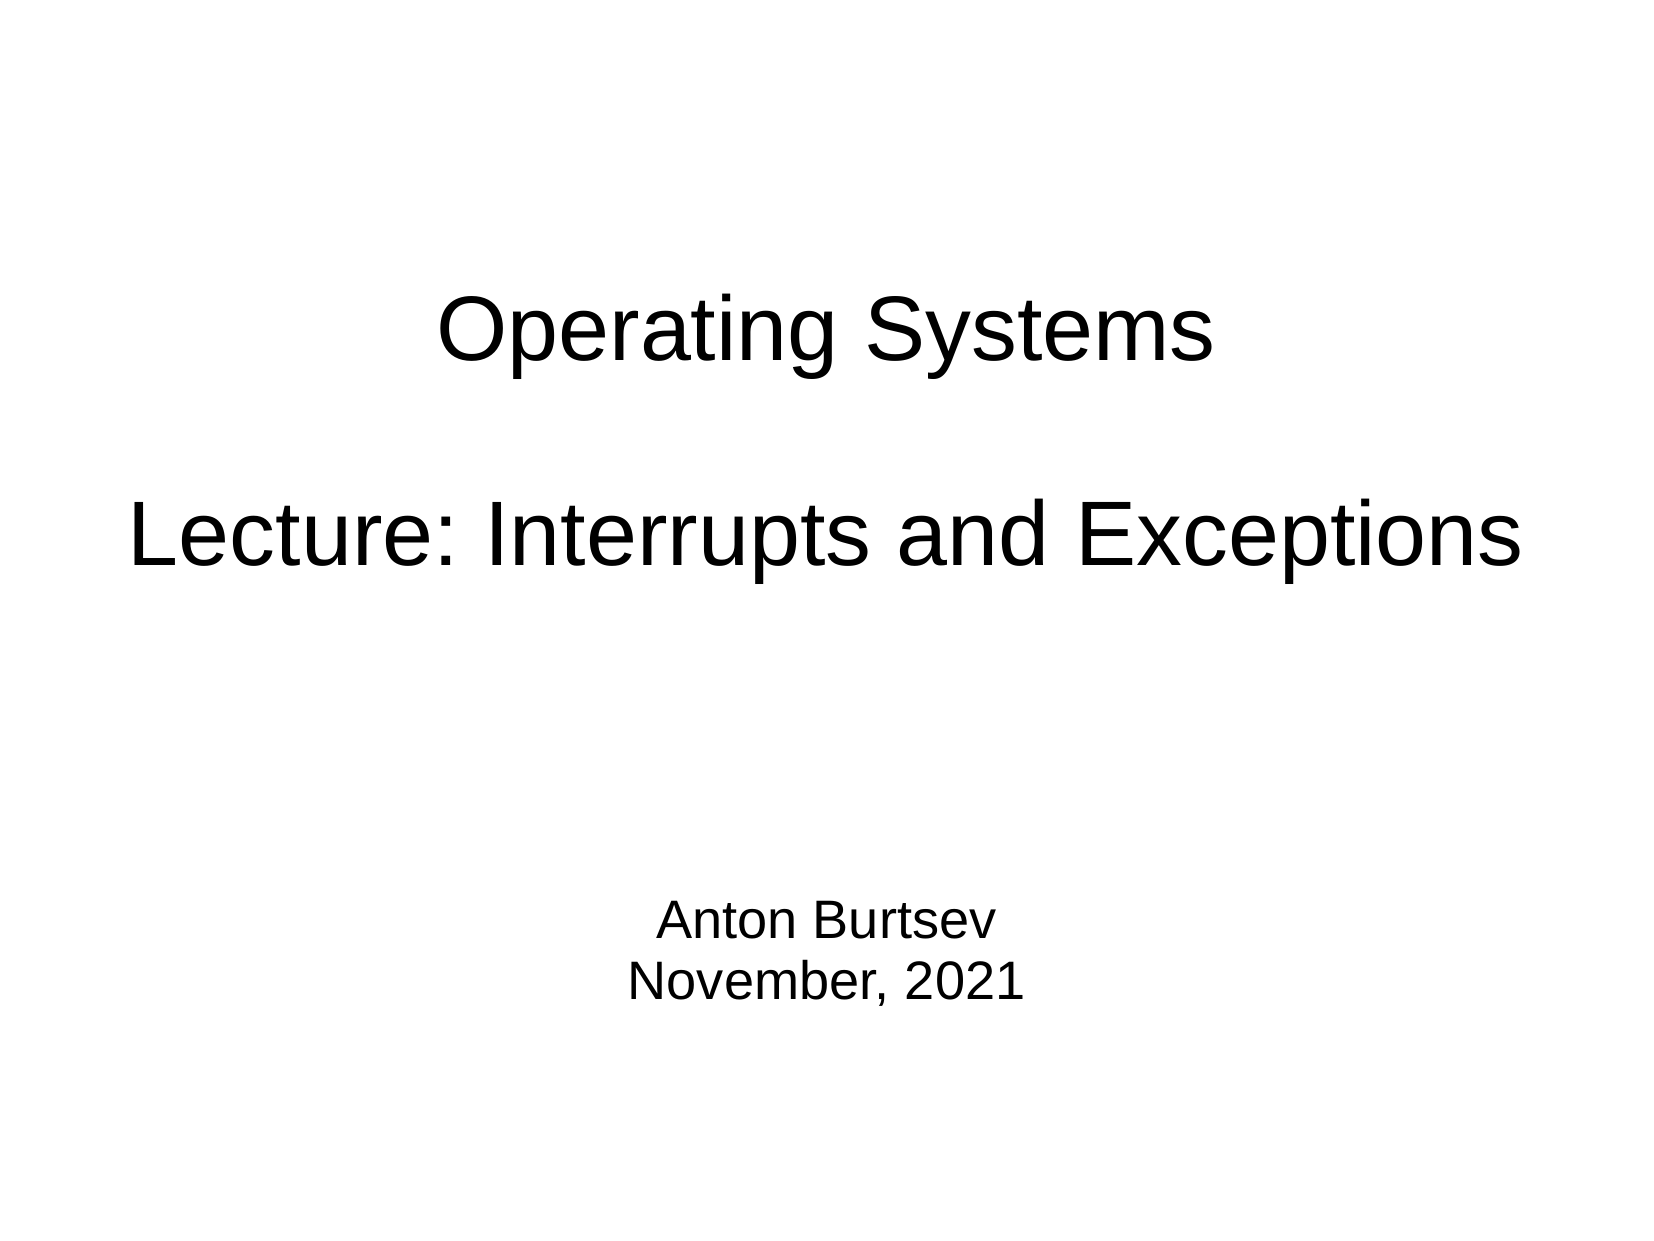

# Operating Systems Lecture: Interrupts and Exceptions
Anton Burtsev
November, 2021